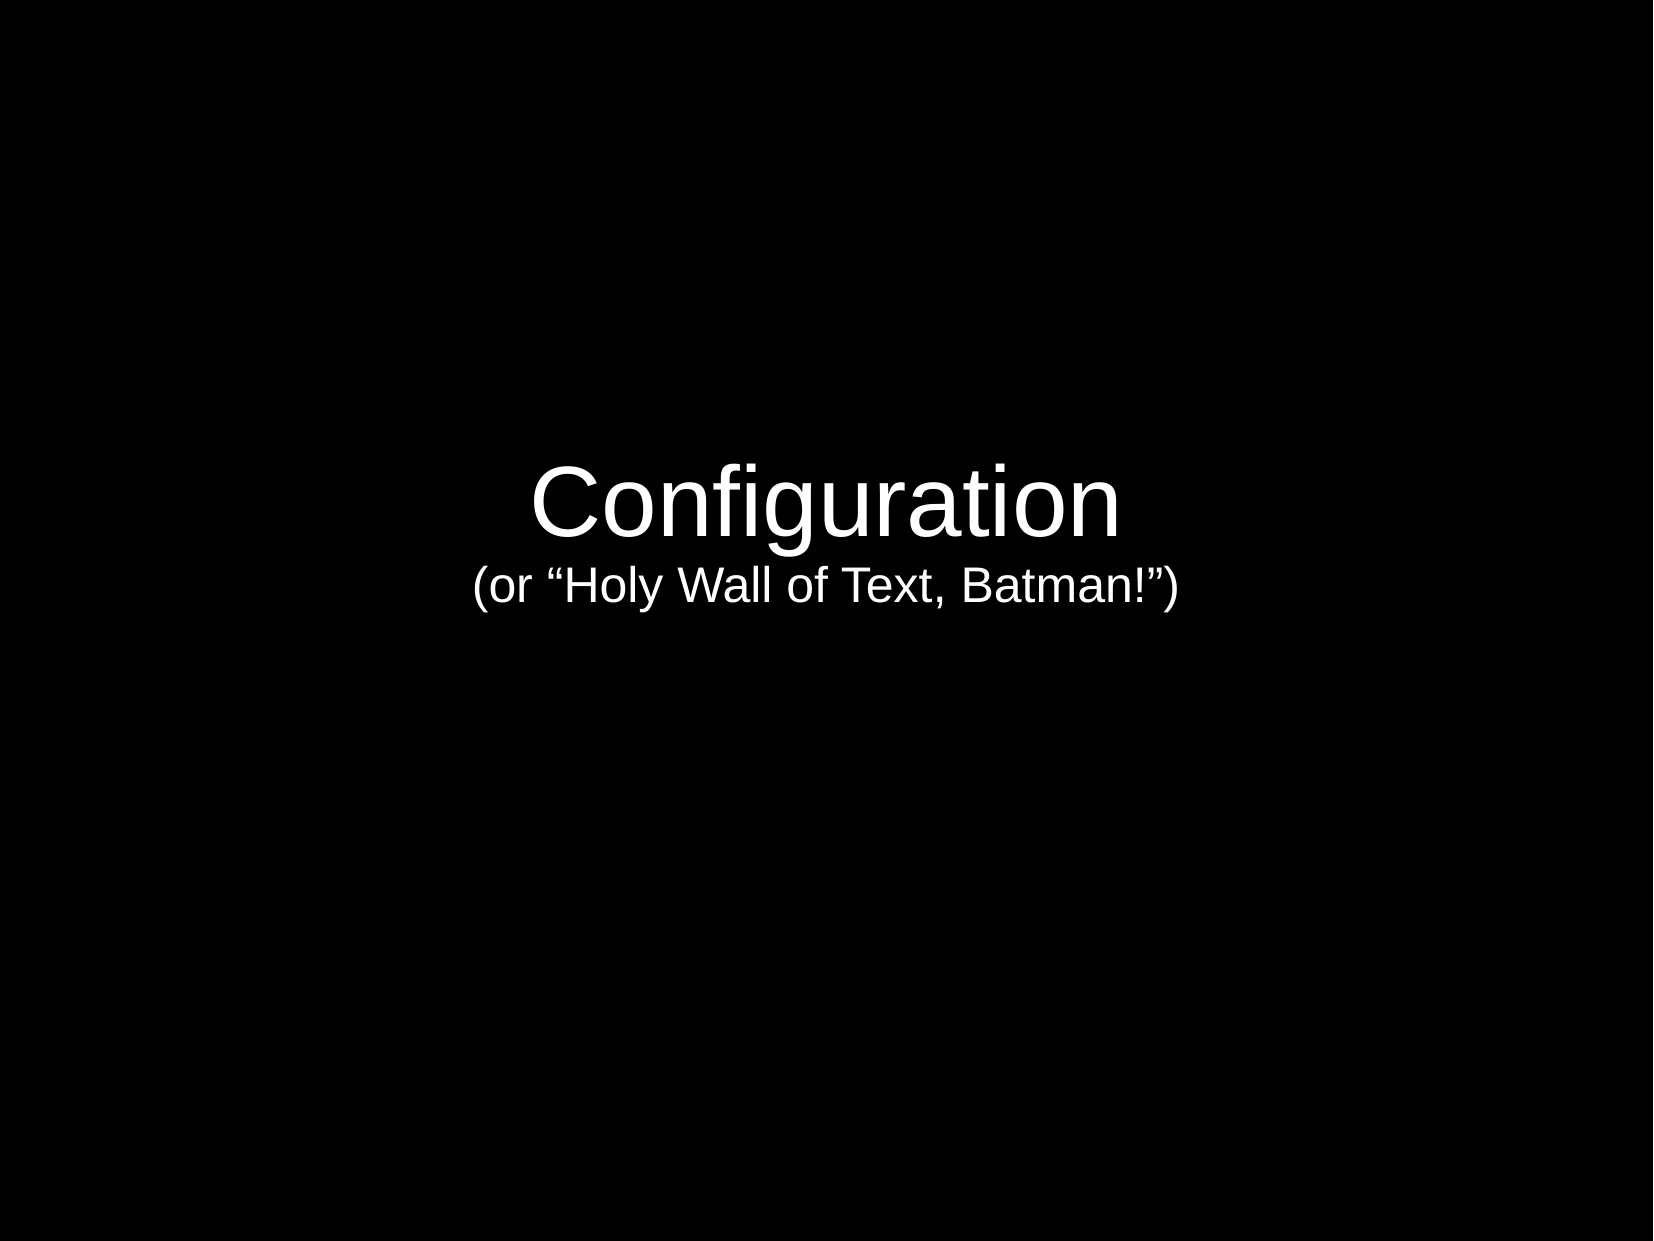

# Configuration
(or “Holy Wall of Text, Batman!”)